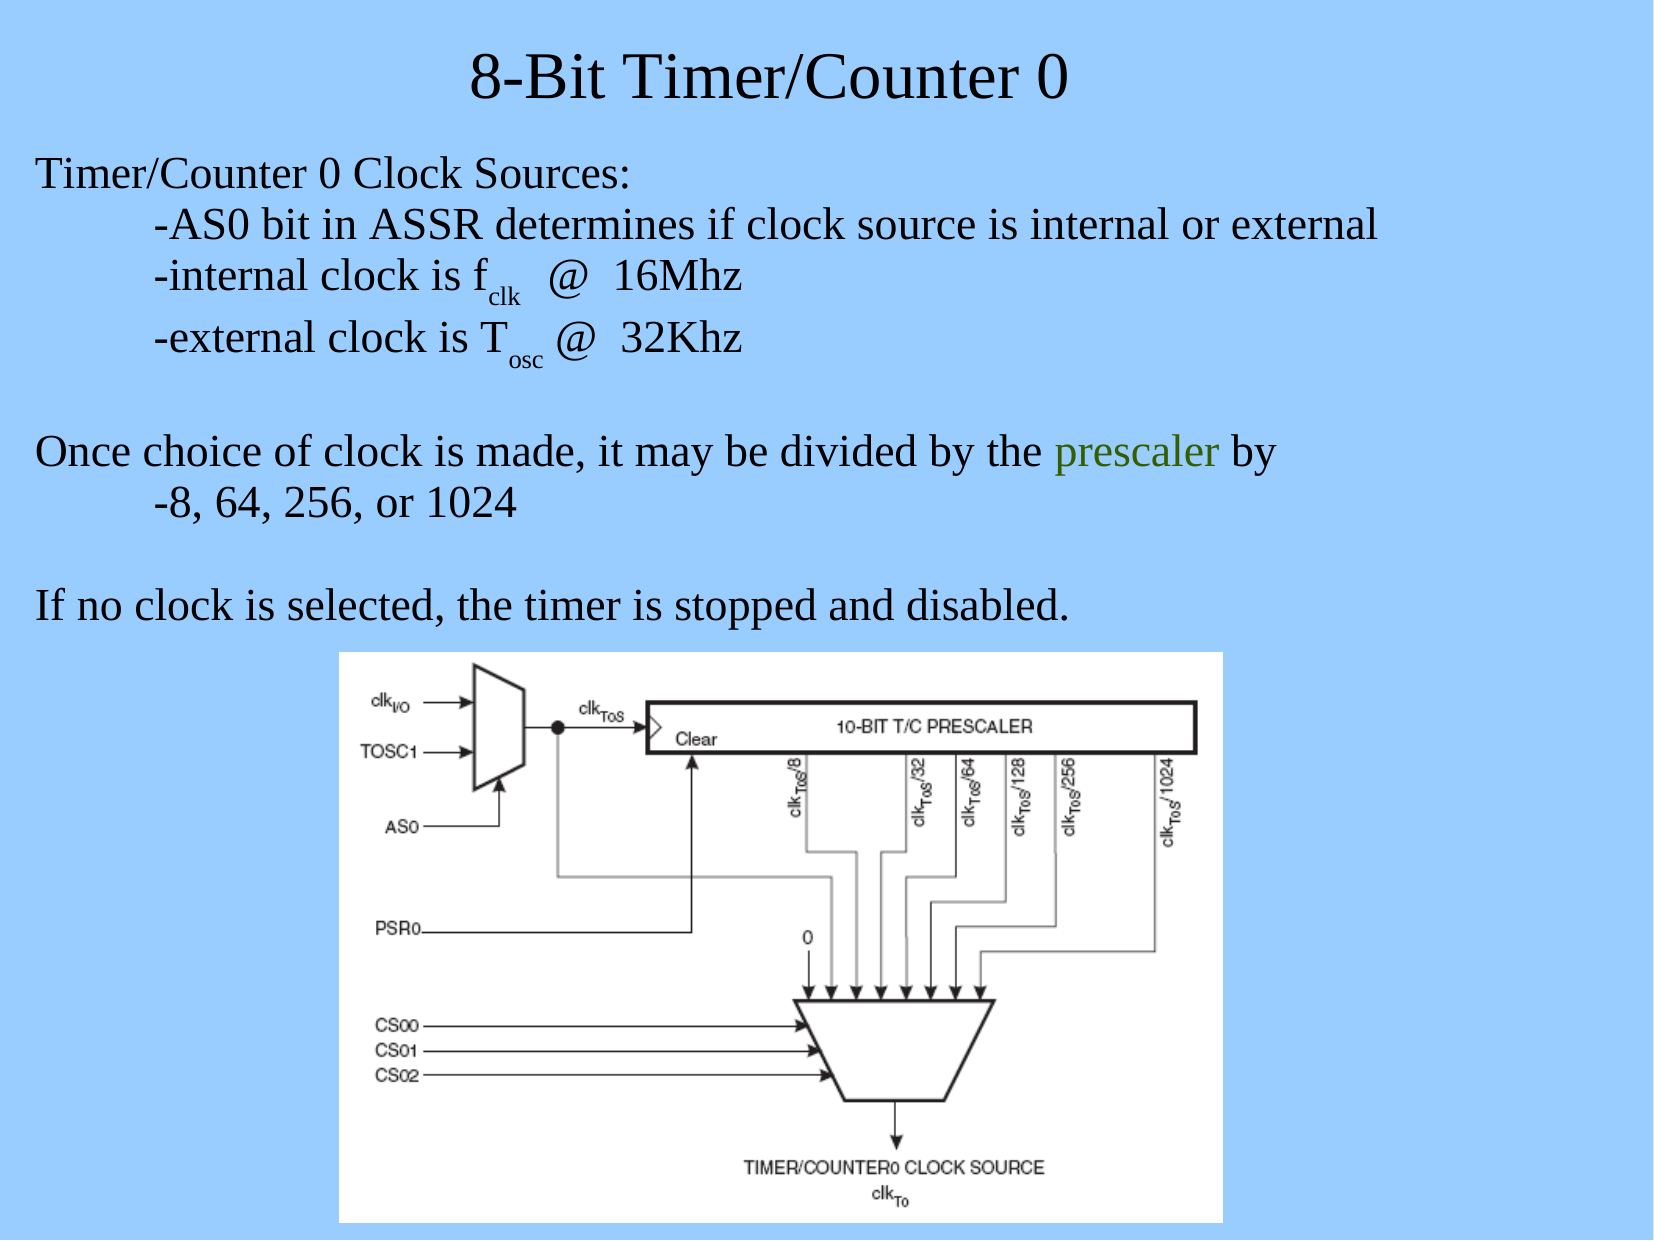

8-Bit Timer/Counter 0
Timer/Counter 0 Clock Sources:
	-AS0 bit in ASSR determines if clock source is internal or external
	-internal clock is fclk @ 16Mhz
	-external clock is Tosc @ 32Khz
Once choice of clock is made, it may be divided by the prescaler by
	-8, 64, 256, or 1024
If no clock is selected, the timer is stopped and disabled.